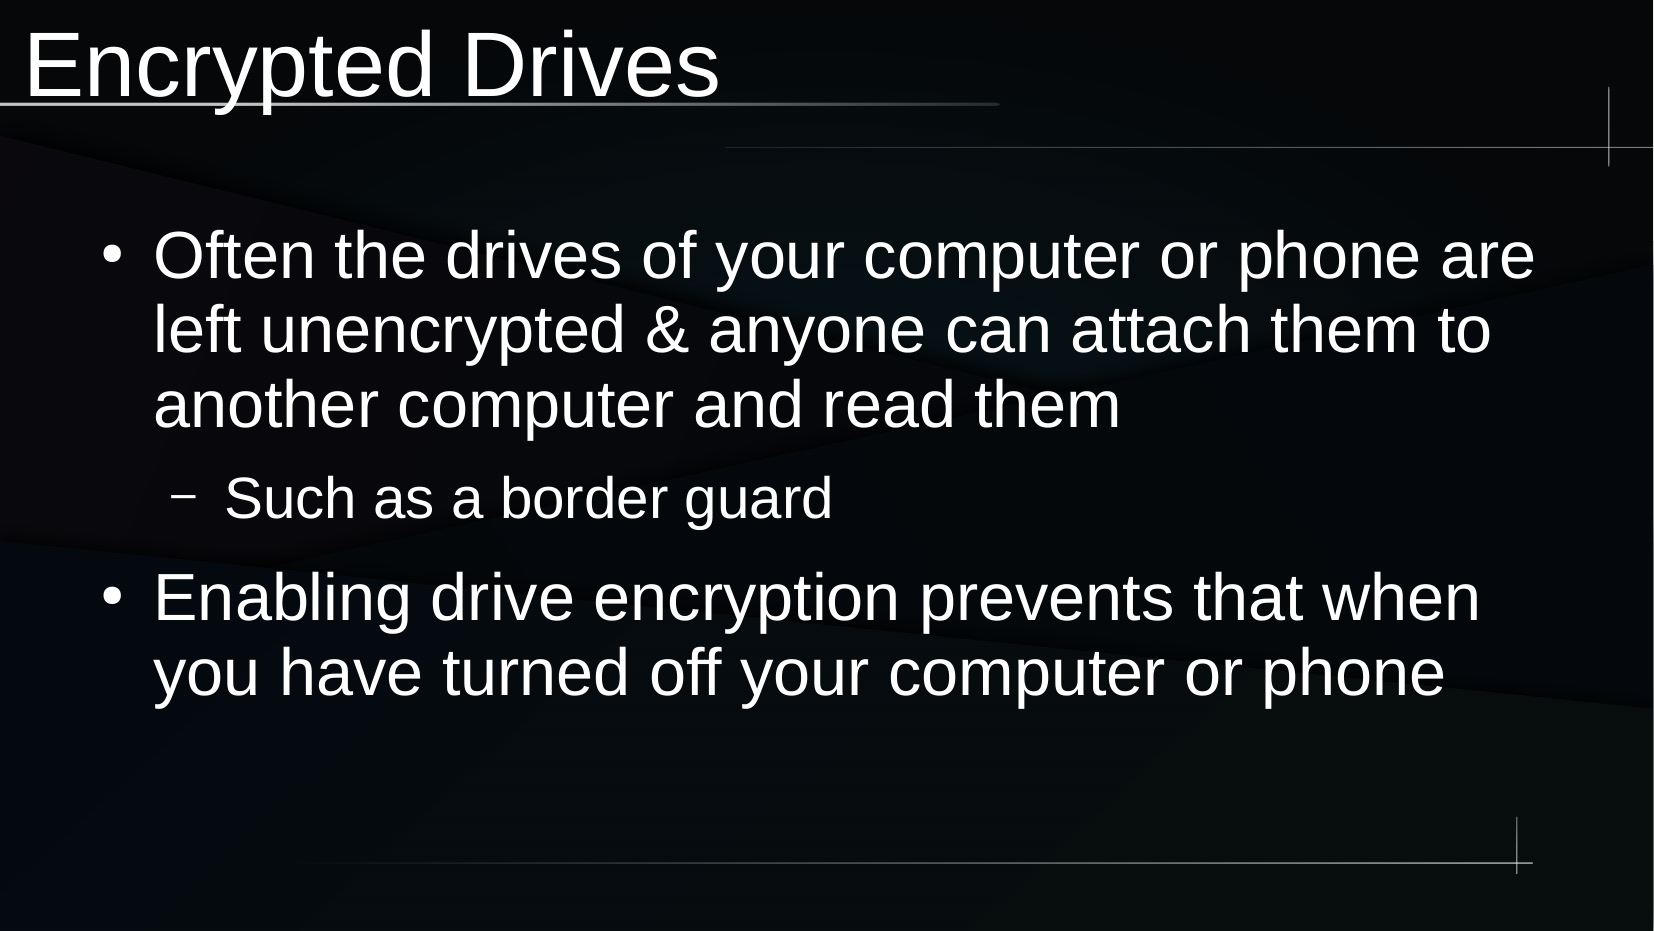

# Encrypted Drives
Often the drives of your computer or phone are left unencrypted & anyone can attach them to another computer and read them
Such as a border guard
Enabling drive encryption prevents that when you have turned off your computer or phone